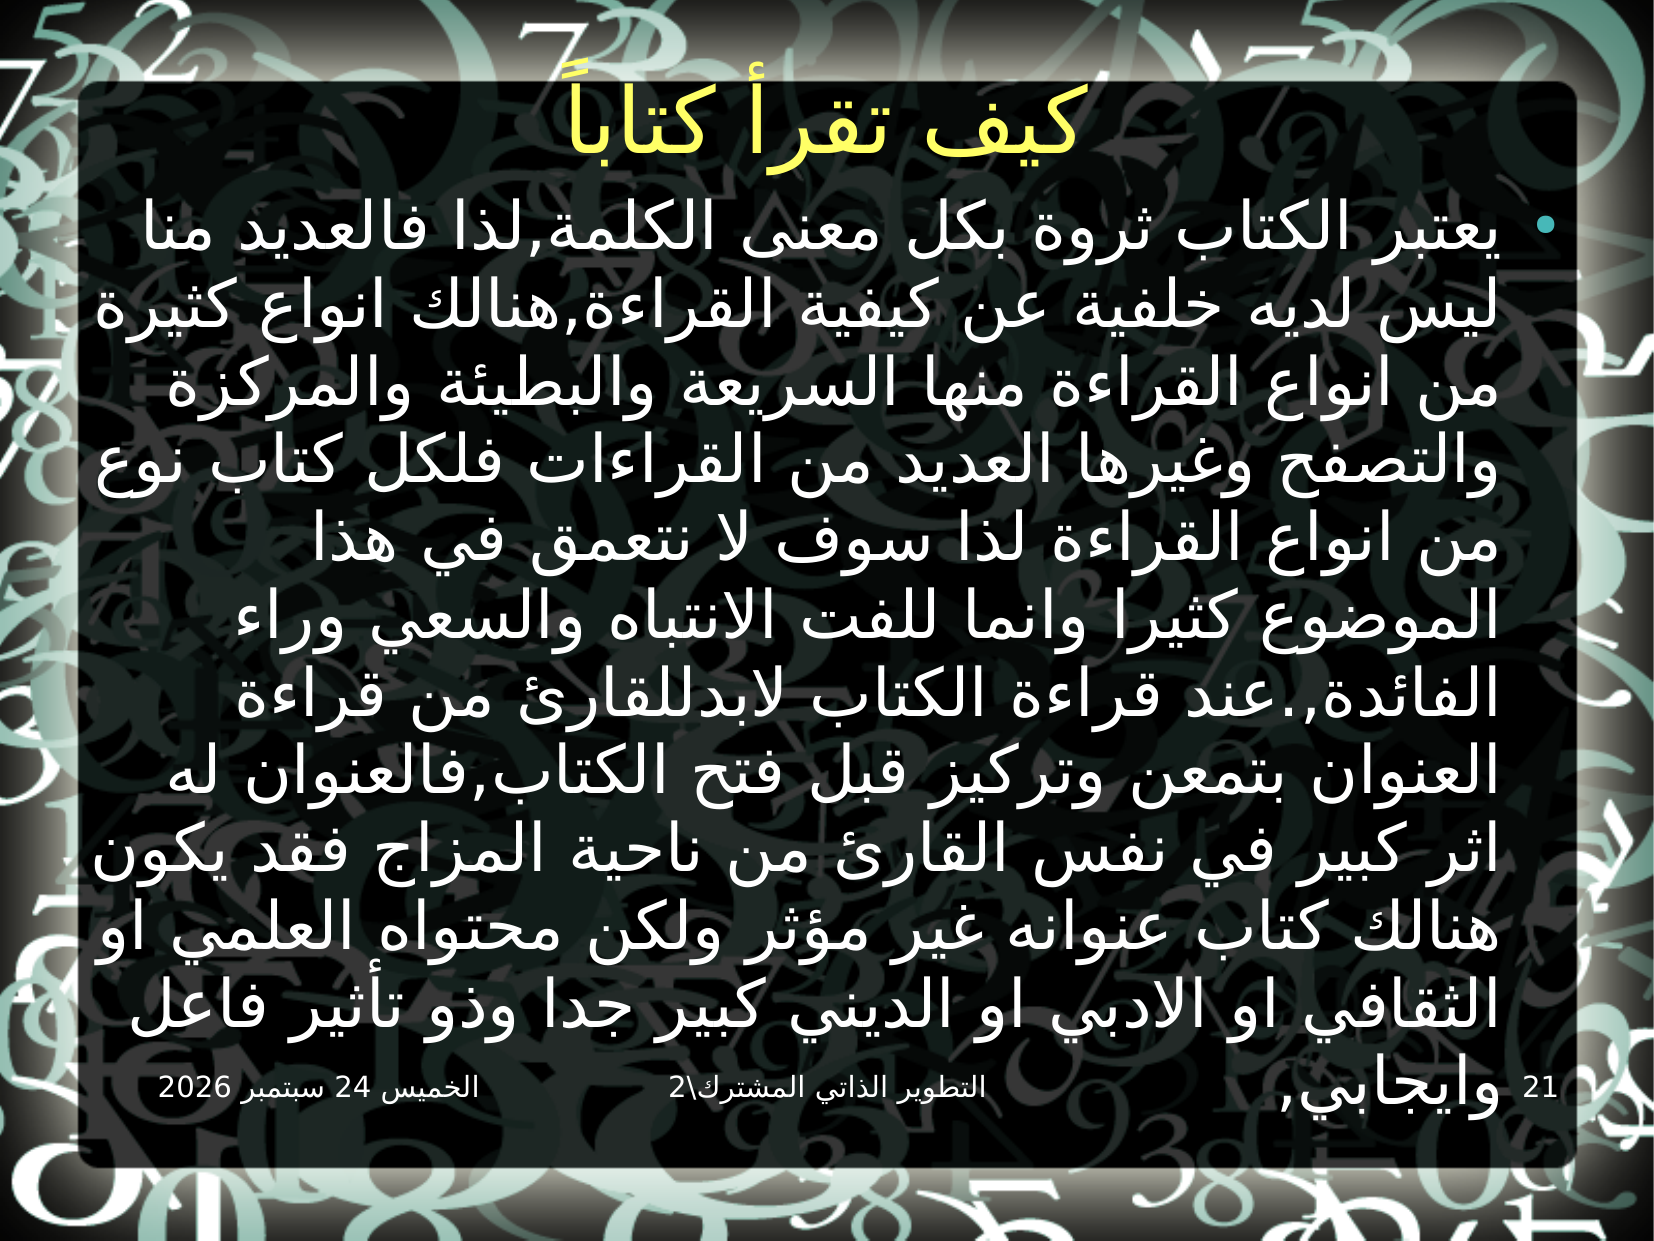

# كيف تقرأ كتاباً
يعتبر الكتاب ثروة بكل معنى الكلمة,لذا فالعديد منا ليس لديه خلفية عن كيفية القراءة,هنالك انواع كثيرة من انواع القراءة منها السريعة والبطيئة والمركزة والتصفح وغيرها العديد من القراءات فلكل كتاب نوع من انواع القراءة لذا سوف لا نتعمق في هذا الموضوع كثيرا وانما للفت الانتباه والسعي وراء الفائدة,.عند قراءة الكتاب لابدللقارئ من قراءة العنوان بتمعن وتركيز قبل فتح الكتاب,فالعنوان له اثر كبير في نفس القارئ من ناحية المزاج فقد يكون هنالك كتاب عنوانه غير مؤثر ولكن محتواه العلمي او الثقافي او الادبي او الديني كبير جدا وذو تأثير فاعل وايجابي,
التطوير الذاتي المشترك\2
21